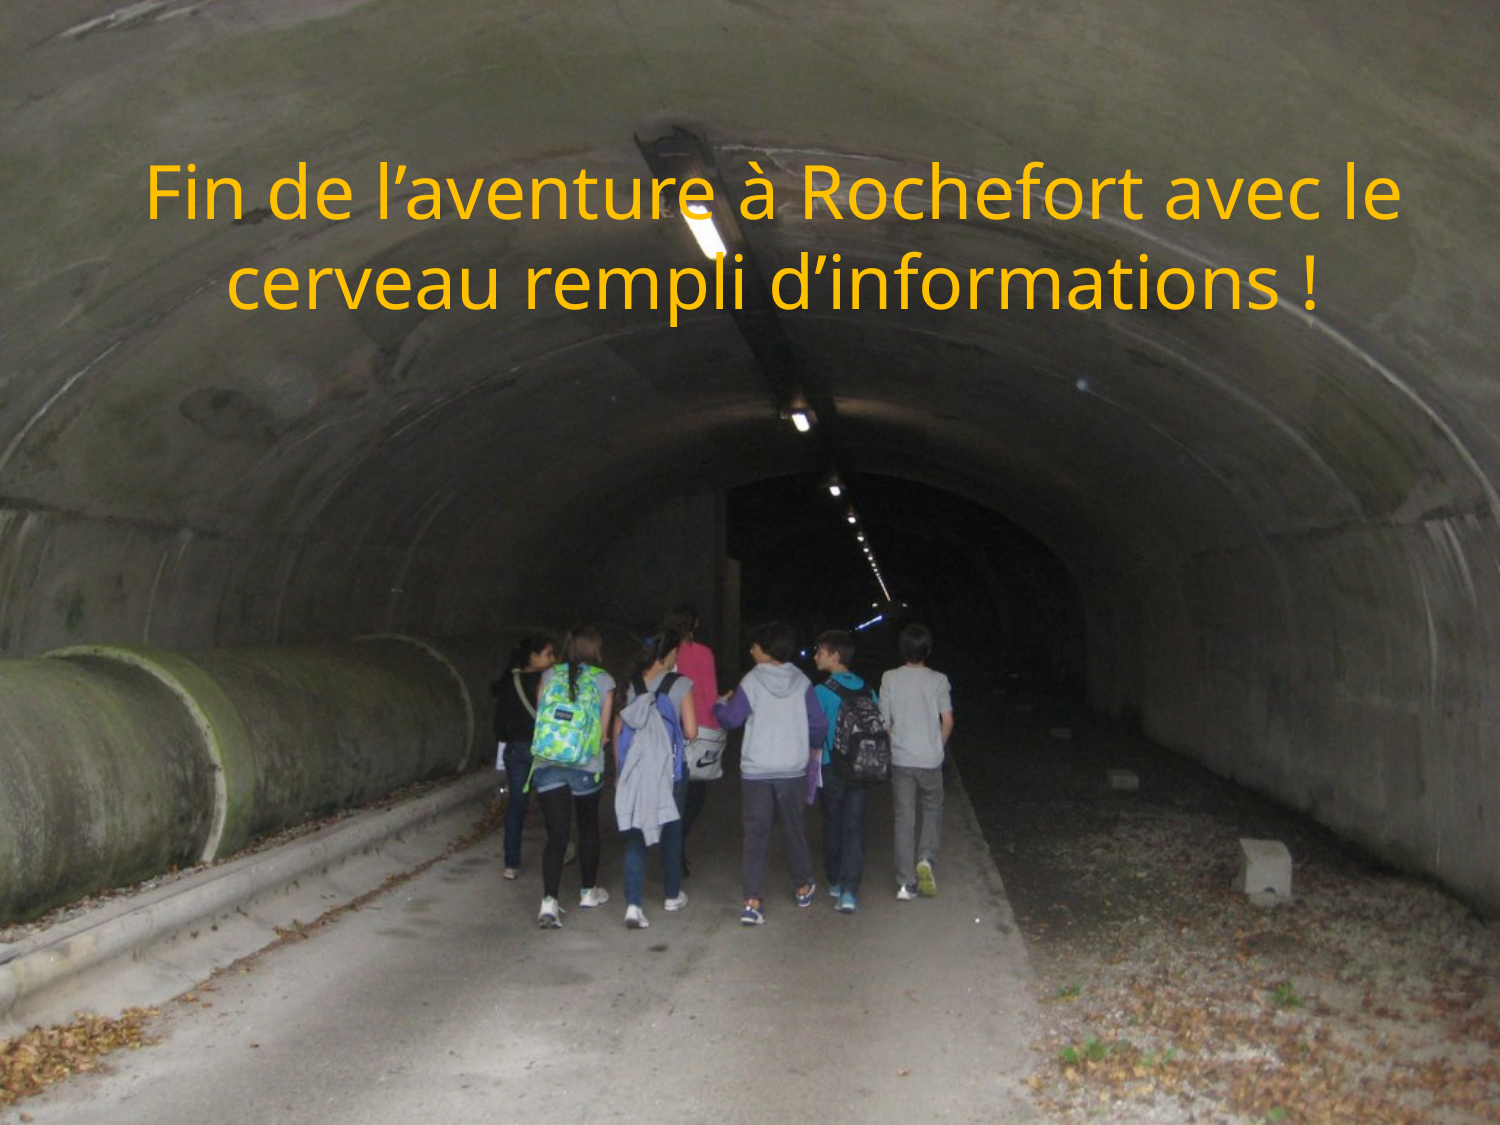

Fin de l’aventure à Rochefort avec le cerveau rempli d’informations !